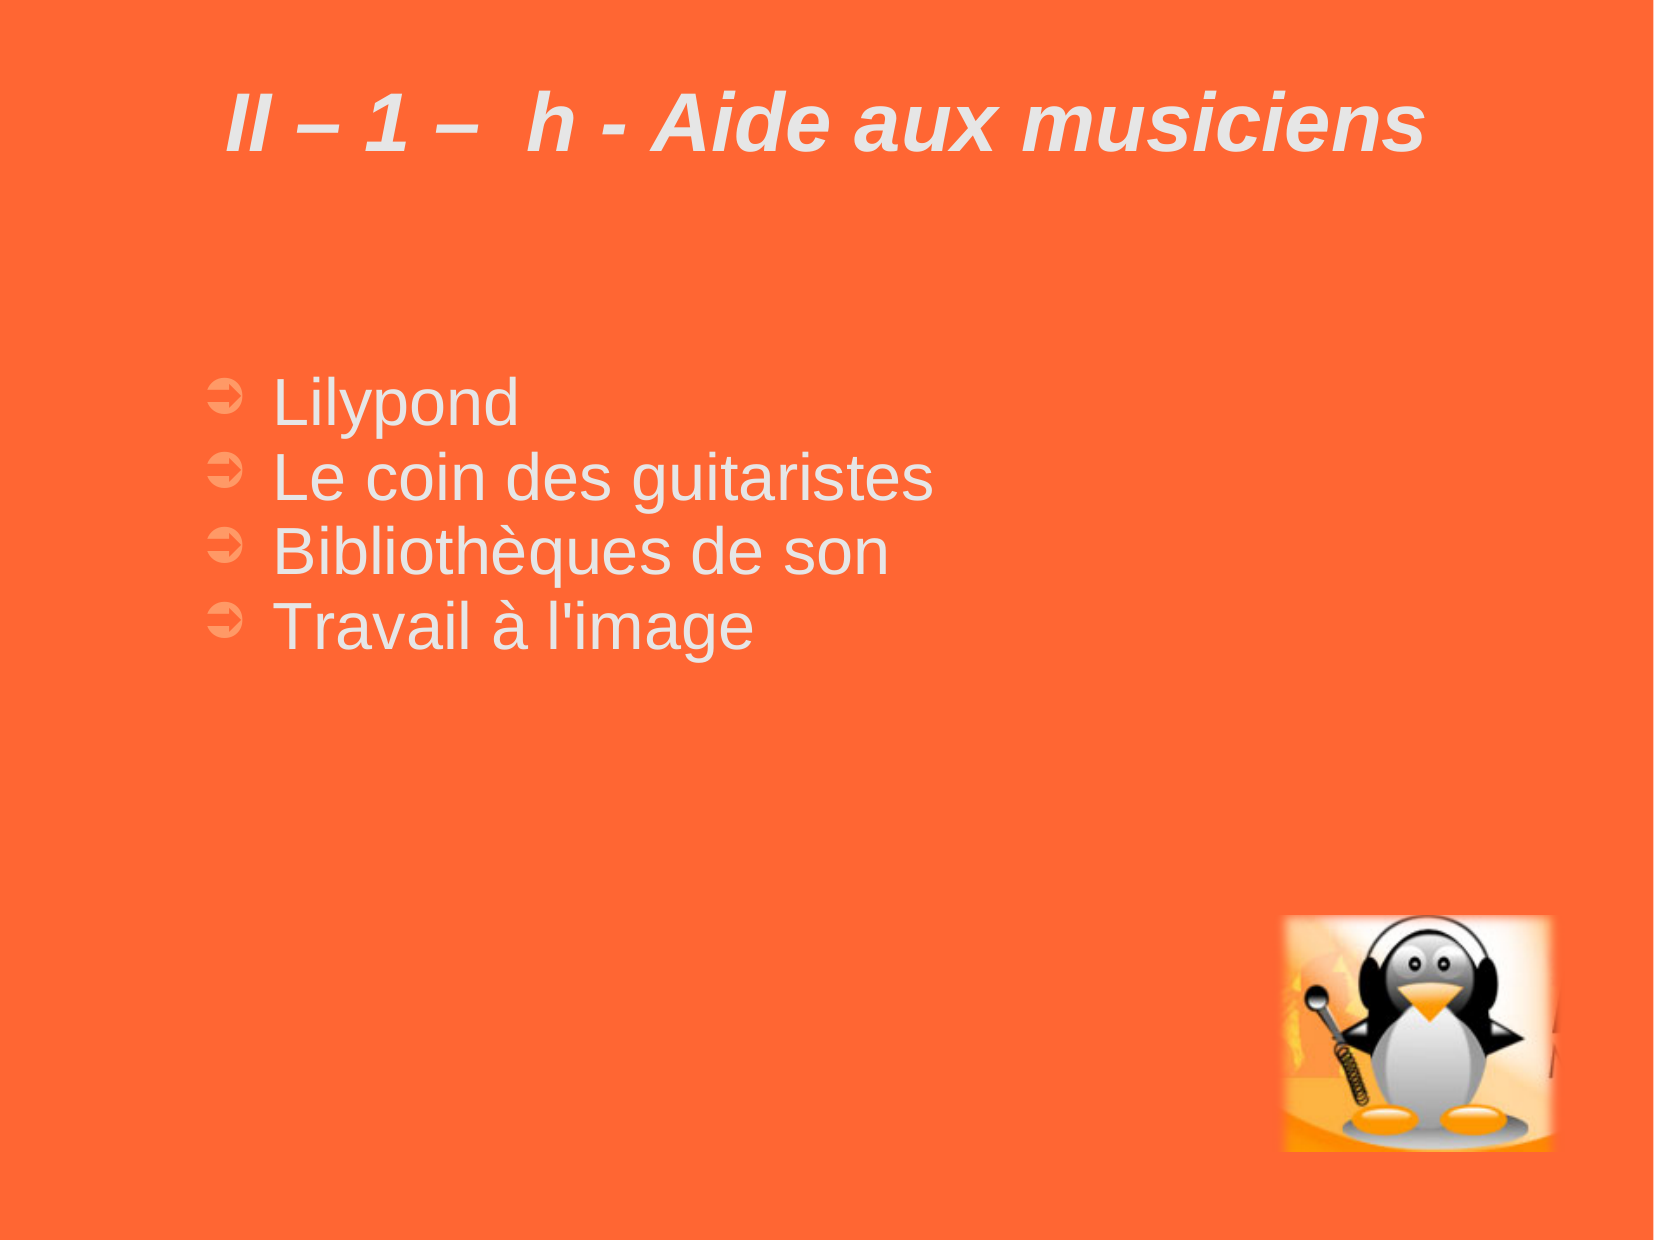

# II – 1 – h - Aide aux musiciens
Lilypond
Le coin des guitaristes
Bibliothèques de son
Travail à l'image